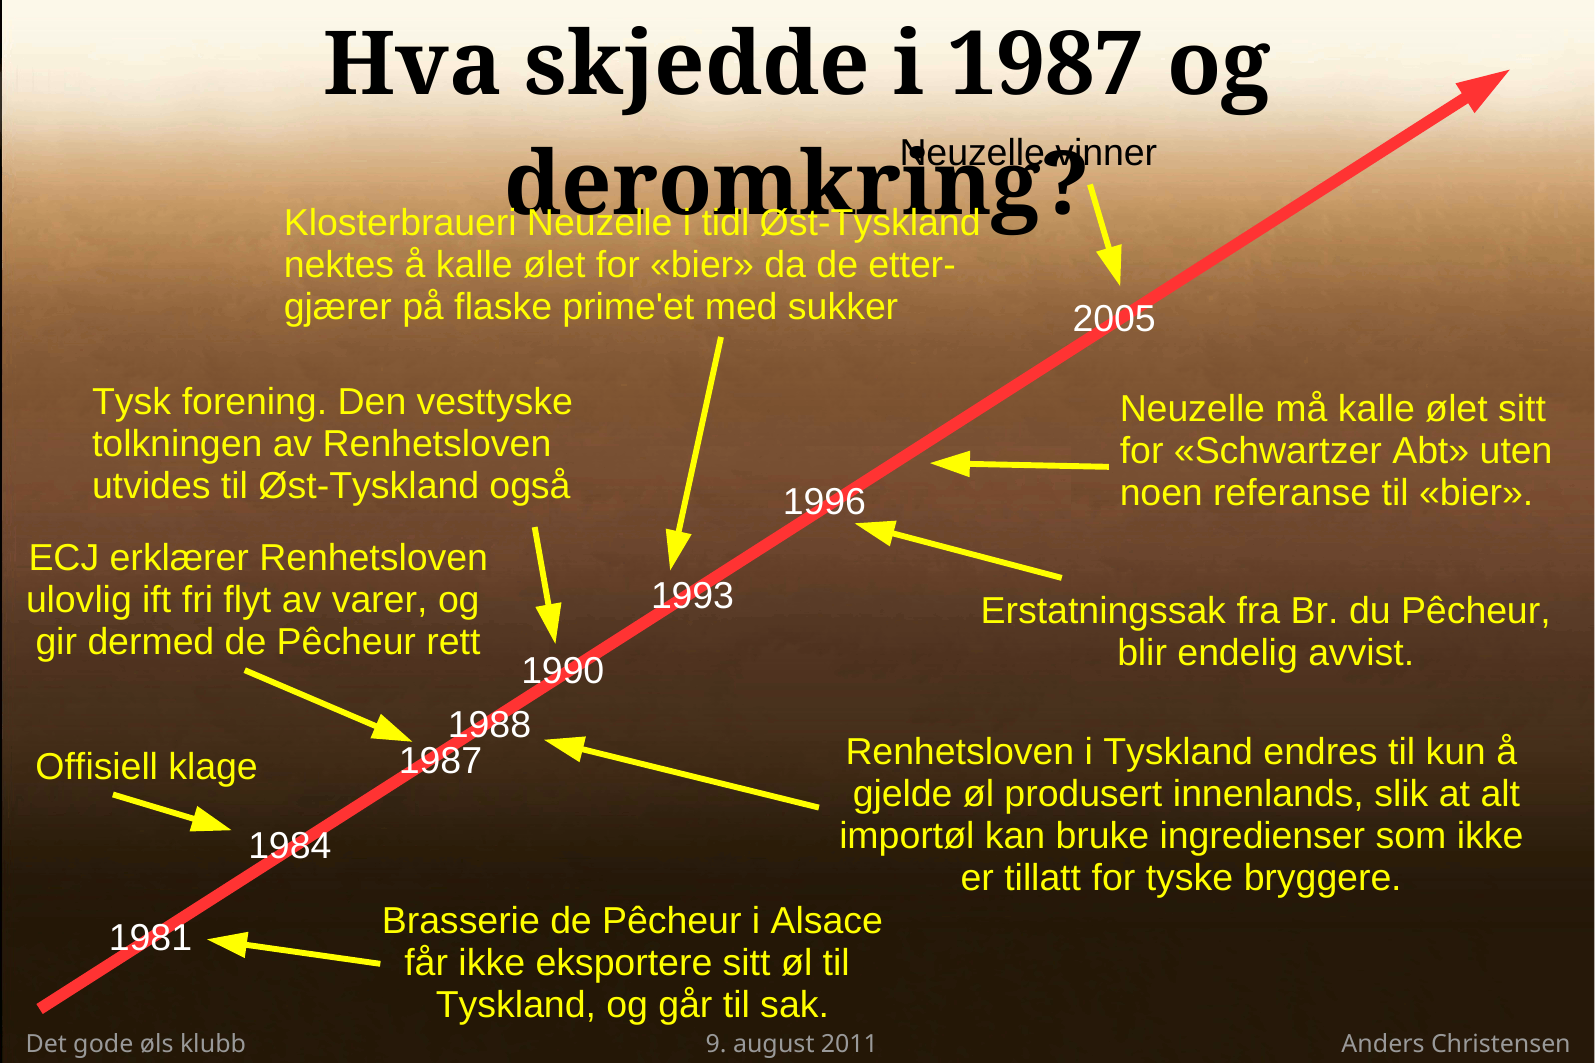

# Hva skjedde i 1987 og deromkring?
Neuzelle vinner
Klosterbraueri Neuzelle i tidl Øst-Tyskland
nektes å kalle ølet for «bier» da de etter-
gjærer på flaske prime'et med sukker
2005
Tysk forening. Den vesttyske
tolkningen av Renhetsloven
utvides til Øst-Tyskland også
Neuzelle må kalle ølet sitt
for «Schwartzer Abt» uten
noen referanse til «bier».
1996
ECJ erklærer Renhetsloven
ulovlig ift fri flyt av varer, og
gir dermed de Pêcheur rett
1993
Erstatningssak fra Br. du Pêcheur,
blir endelig avvist.
1990
1988
Renhetsloven i Tyskland endres til kun å
gjelde øl produsert innenlands, slik at alt
importøl kan bruke ingredienser som ikke
er tillatt for tyske bryggere.
1987
Offisiell klage
1984
Brasserie de Pêcheur i Alsace
får ikke eksportere sitt øl til
Tyskland, og går til sak.
1981